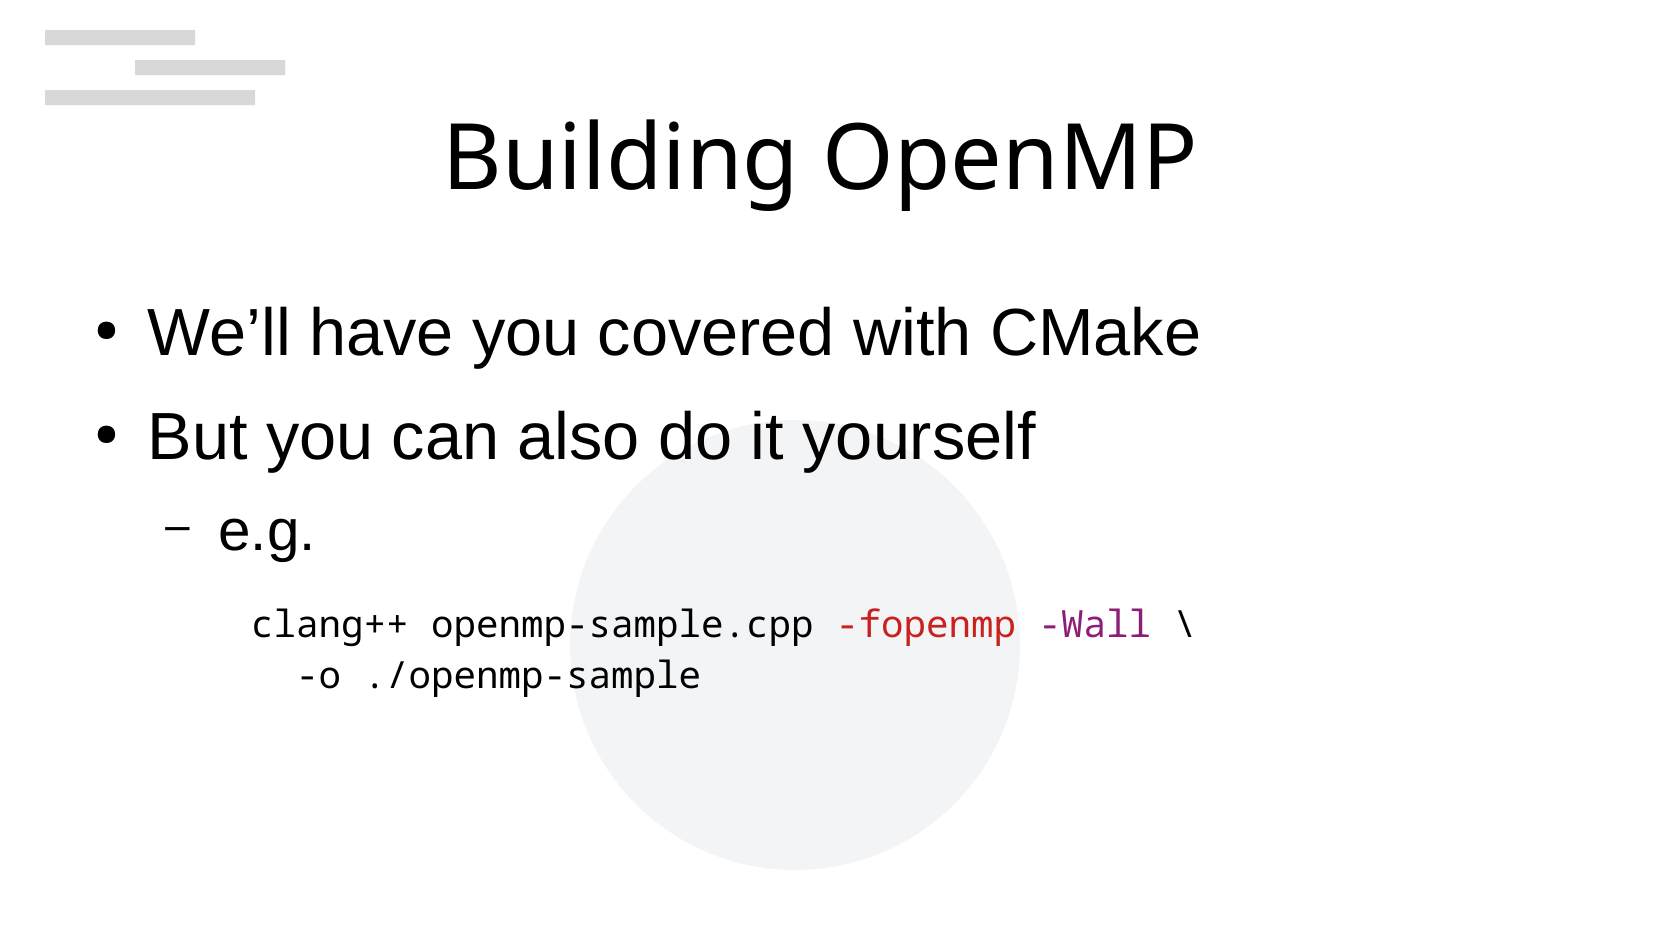

# Building OpenMP
We’ll have you covered with CMake
But you can also do it yourself
e.g.
clang++ openmp-sample.cpp -fopenmp -Wall \
 -o ./openmp-sample